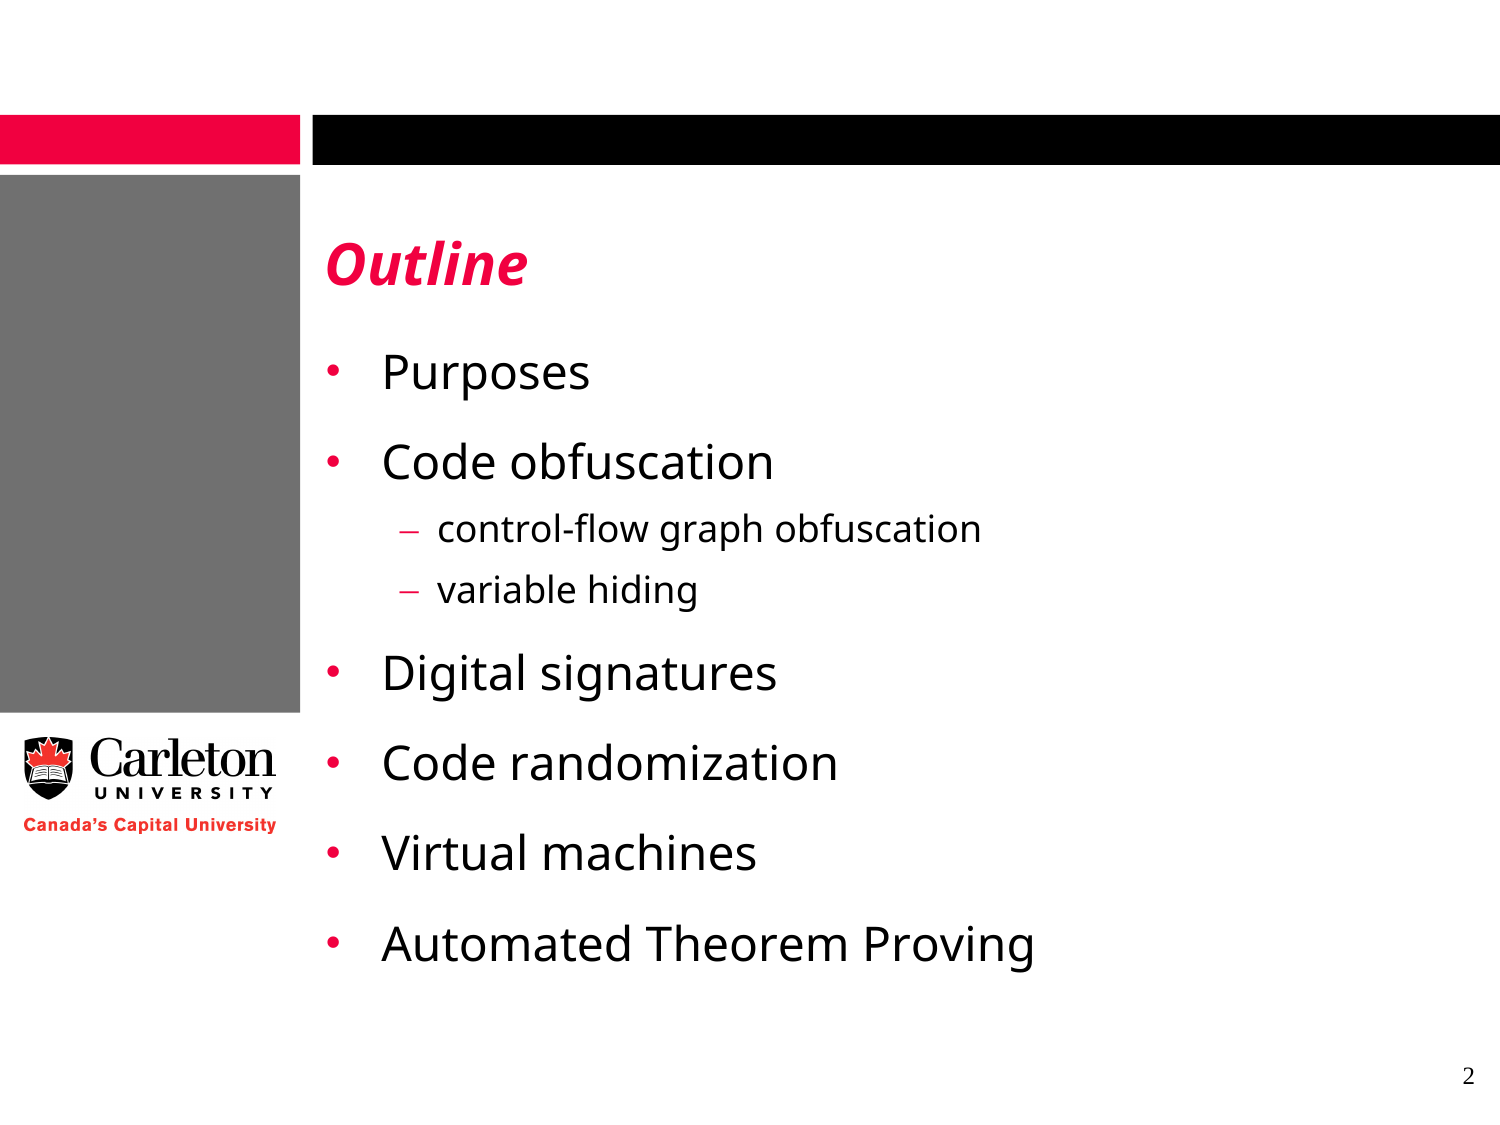

# Outline
Purposes
Code obfuscation
control-flow graph obfuscation
variable hiding
Digital signatures
Code randomization
Virtual machines
Automated Theorem Proving
2